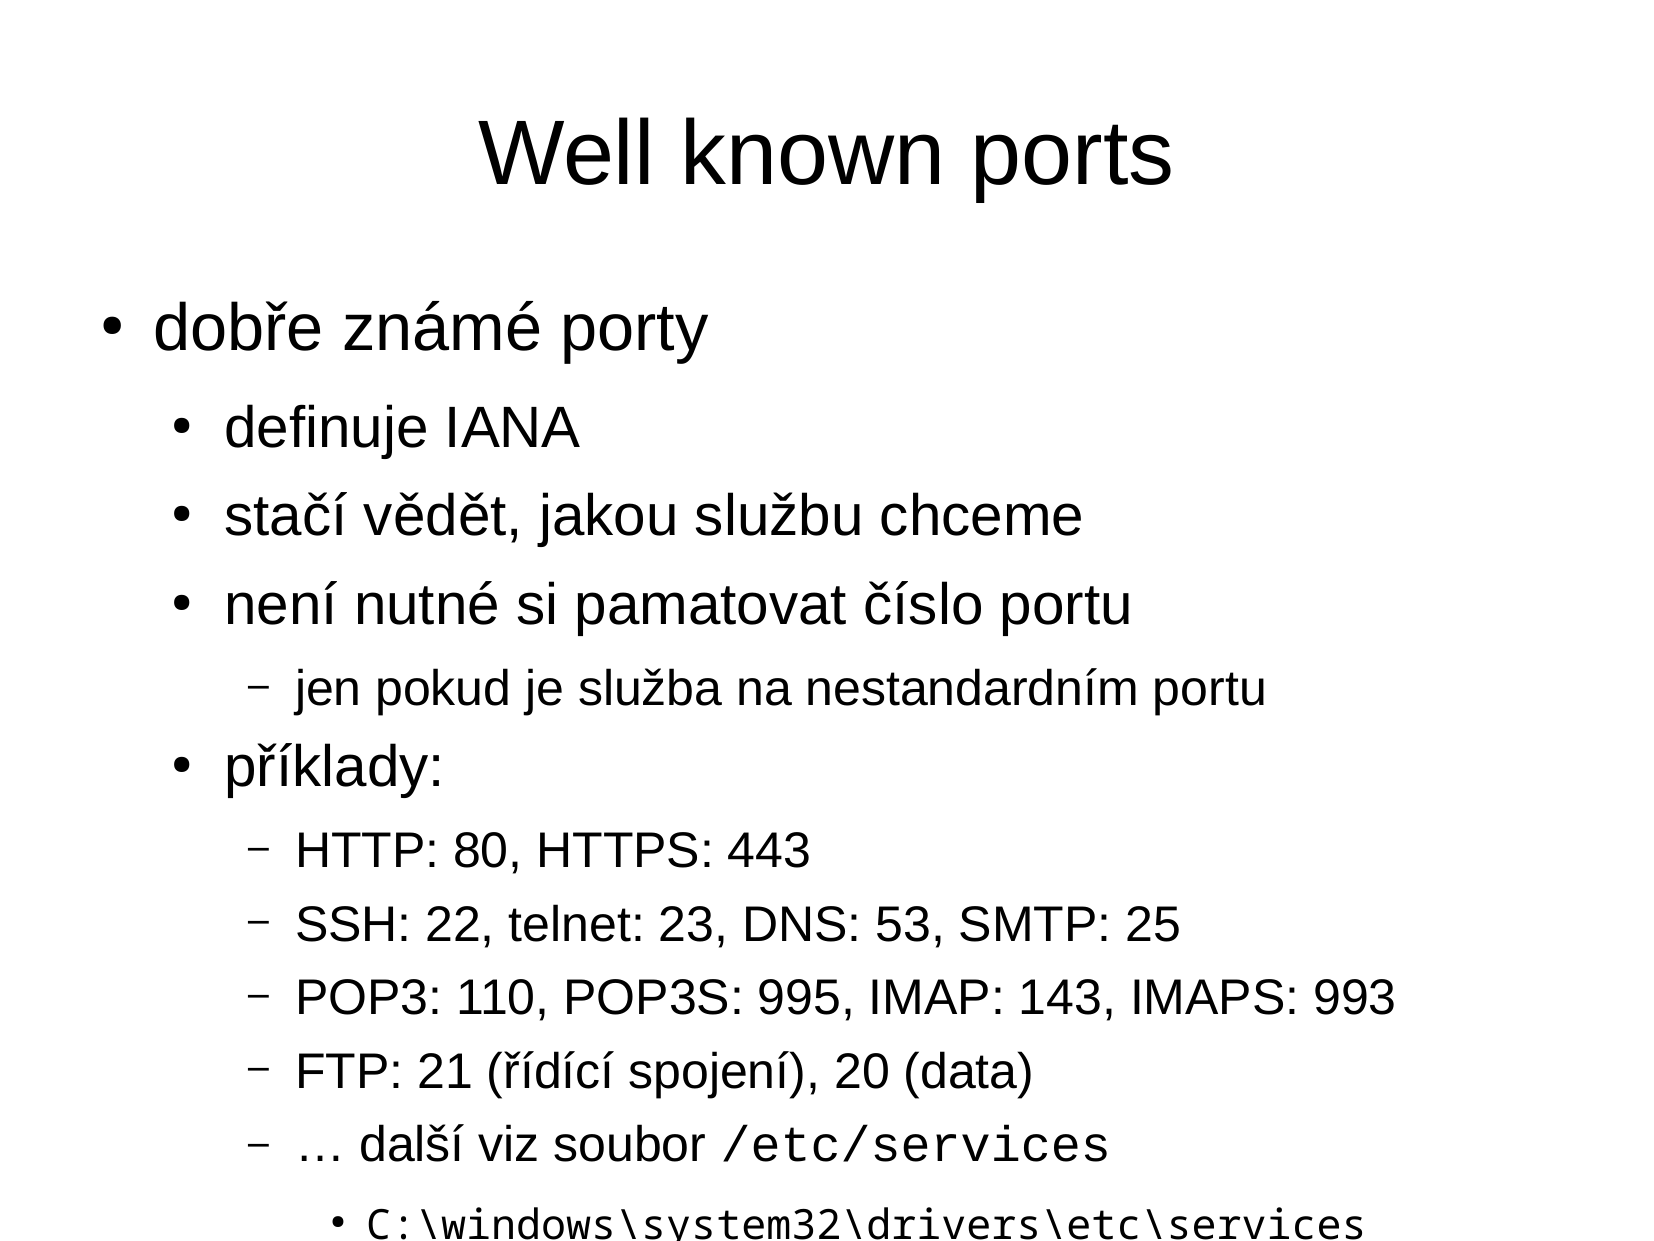

# Well known ports
dobře známé porty
definuje IANA
stačí vědět, jakou službu chceme
není nutné si pamatovat číslo portu
jen pokud je služba na nestandardním portu
příklady:
HTTP: 80, HTTPS: 443
SSH: 22, telnet: 23, DNS: 53, SMTP: 25
POP3: 110, POP3S: 995, IMAP: 143, IMAPS: 993
FTP: 21 (řídící spojení), 20 (data)
… další viz soubor /etc/services
C:\windows\system32\drivers\etc\services